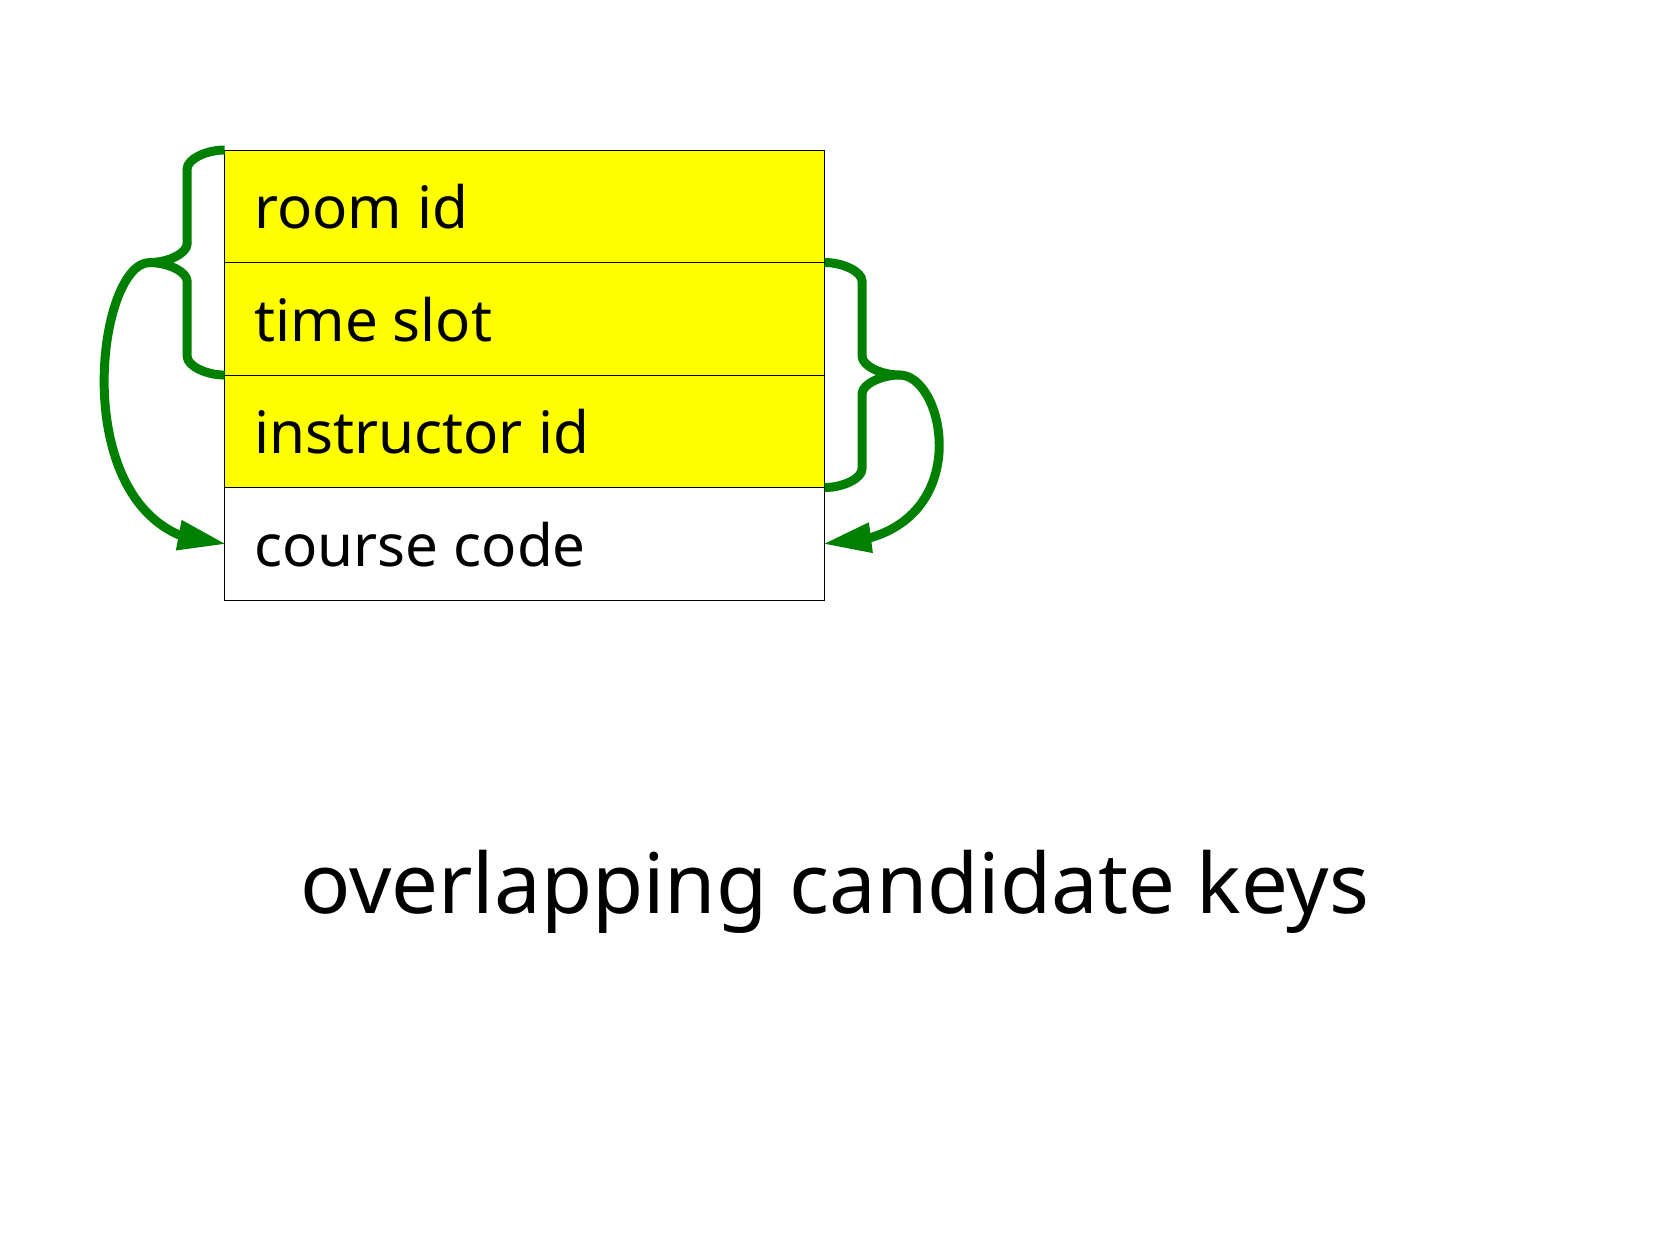

room id
course
time slot
instructor id
course code
overlapping candidate keys